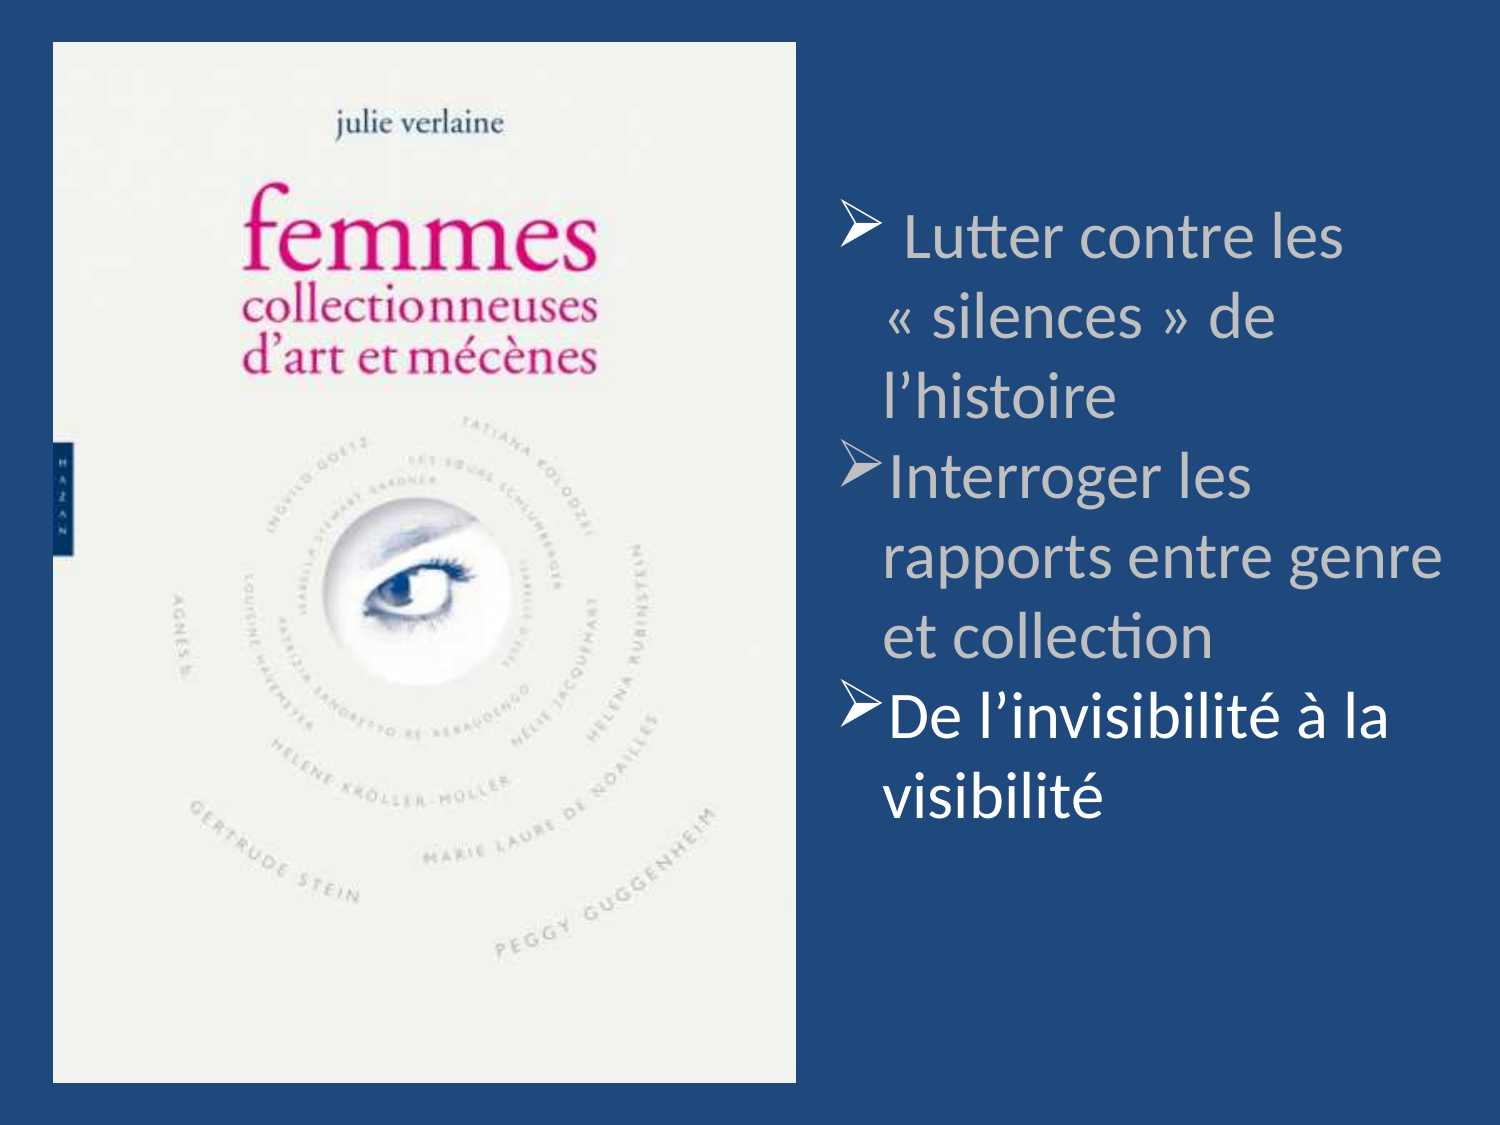

Lutter contre les « silences » de l’histoire
Interroger les rapports entre genre et collection
De l’invisibilité à la visibilité